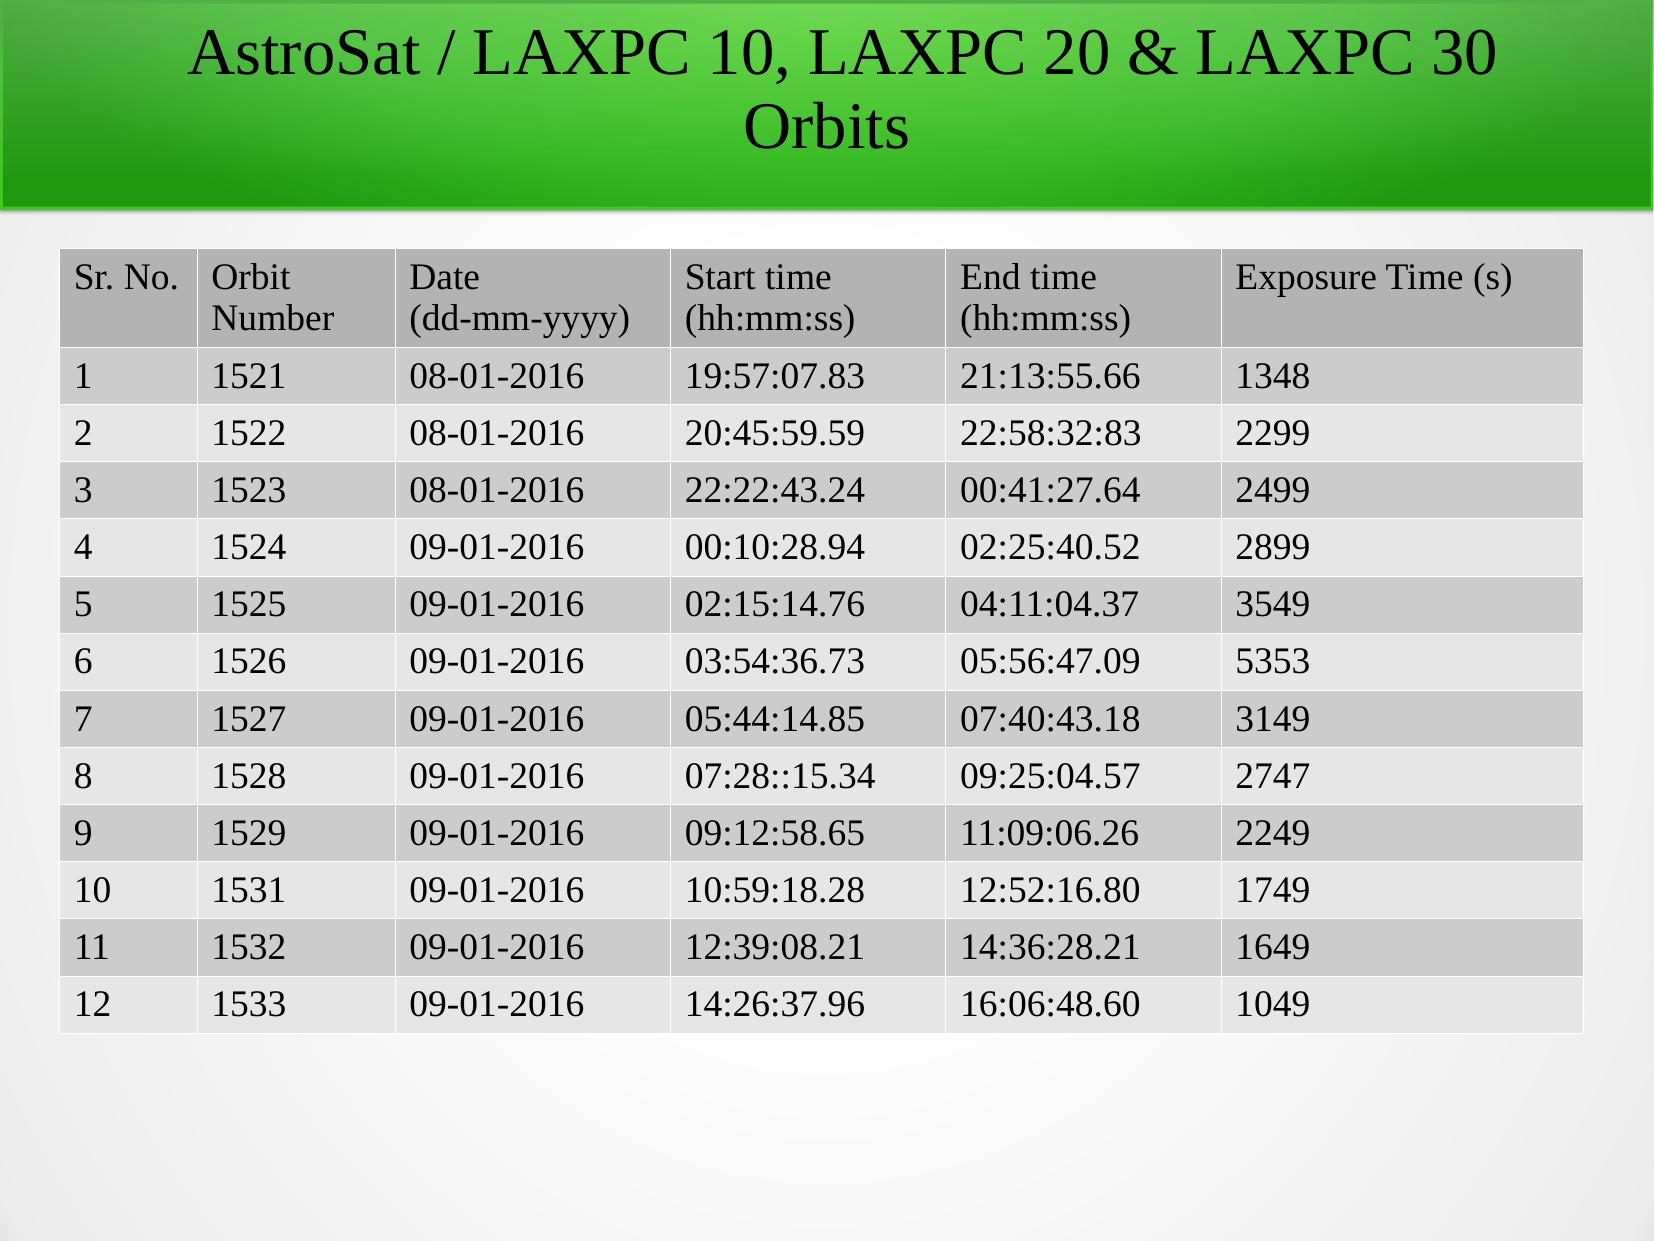

# AstroSat / LAXPC 10, LAXPC 20 & LAXPC 30 Orbits
| Sr. No. | Orbit Number | Date (dd-mm-yyyy) | Start time (hh:mm:ss) | End time (hh:mm:ss) | Exposure Time (s) |
| --- | --- | --- | --- | --- | --- |
| 1 | 1521 | 08-01-2016 | 19:57:07.83 | 21:13:55.66 | 1348 |
| 2 | 1522 | 08-01-2016 | 20:45:59.59 | 22:58:32:83 | 2299 |
| 3 | 1523 | 08-01-2016 | 22:22:43.24 | 00:41:27.64 | 2499 |
| 4 | 1524 | 09-01-2016 | 00:10:28.94 | 02:25:40.52 | 2899 |
| 5 | 1525 | 09-01-2016 | 02:15:14.76 | 04:11:04.37 | 3549 |
| 6 | 1526 | 09-01-2016 | 03:54:36.73 | 05:56:47.09 | 5353 |
| 7 | 1527 | 09-01-2016 | 05:44:14.85 | 07:40:43.18 | 3149 |
| 8 | 1528 | 09-01-2016 | 07:28::15.34 | 09:25:04.57 | 2747 |
| 9 | 1529 | 09-01-2016 | 09:12:58.65 | 11:09:06.26 | 2249 |
| 10 | 1531 | 09-01-2016 | 10:59:18.28 | 12:52:16.80 | 1749 |
| 11 | 1532 | 09-01-2016 | 12:39:08.21 | 14:36:28.21 | 1649 |
| 12 | 1533 | 09-01-2016 | 14:26:37.96 | 16:06:48.60 | 1049 |